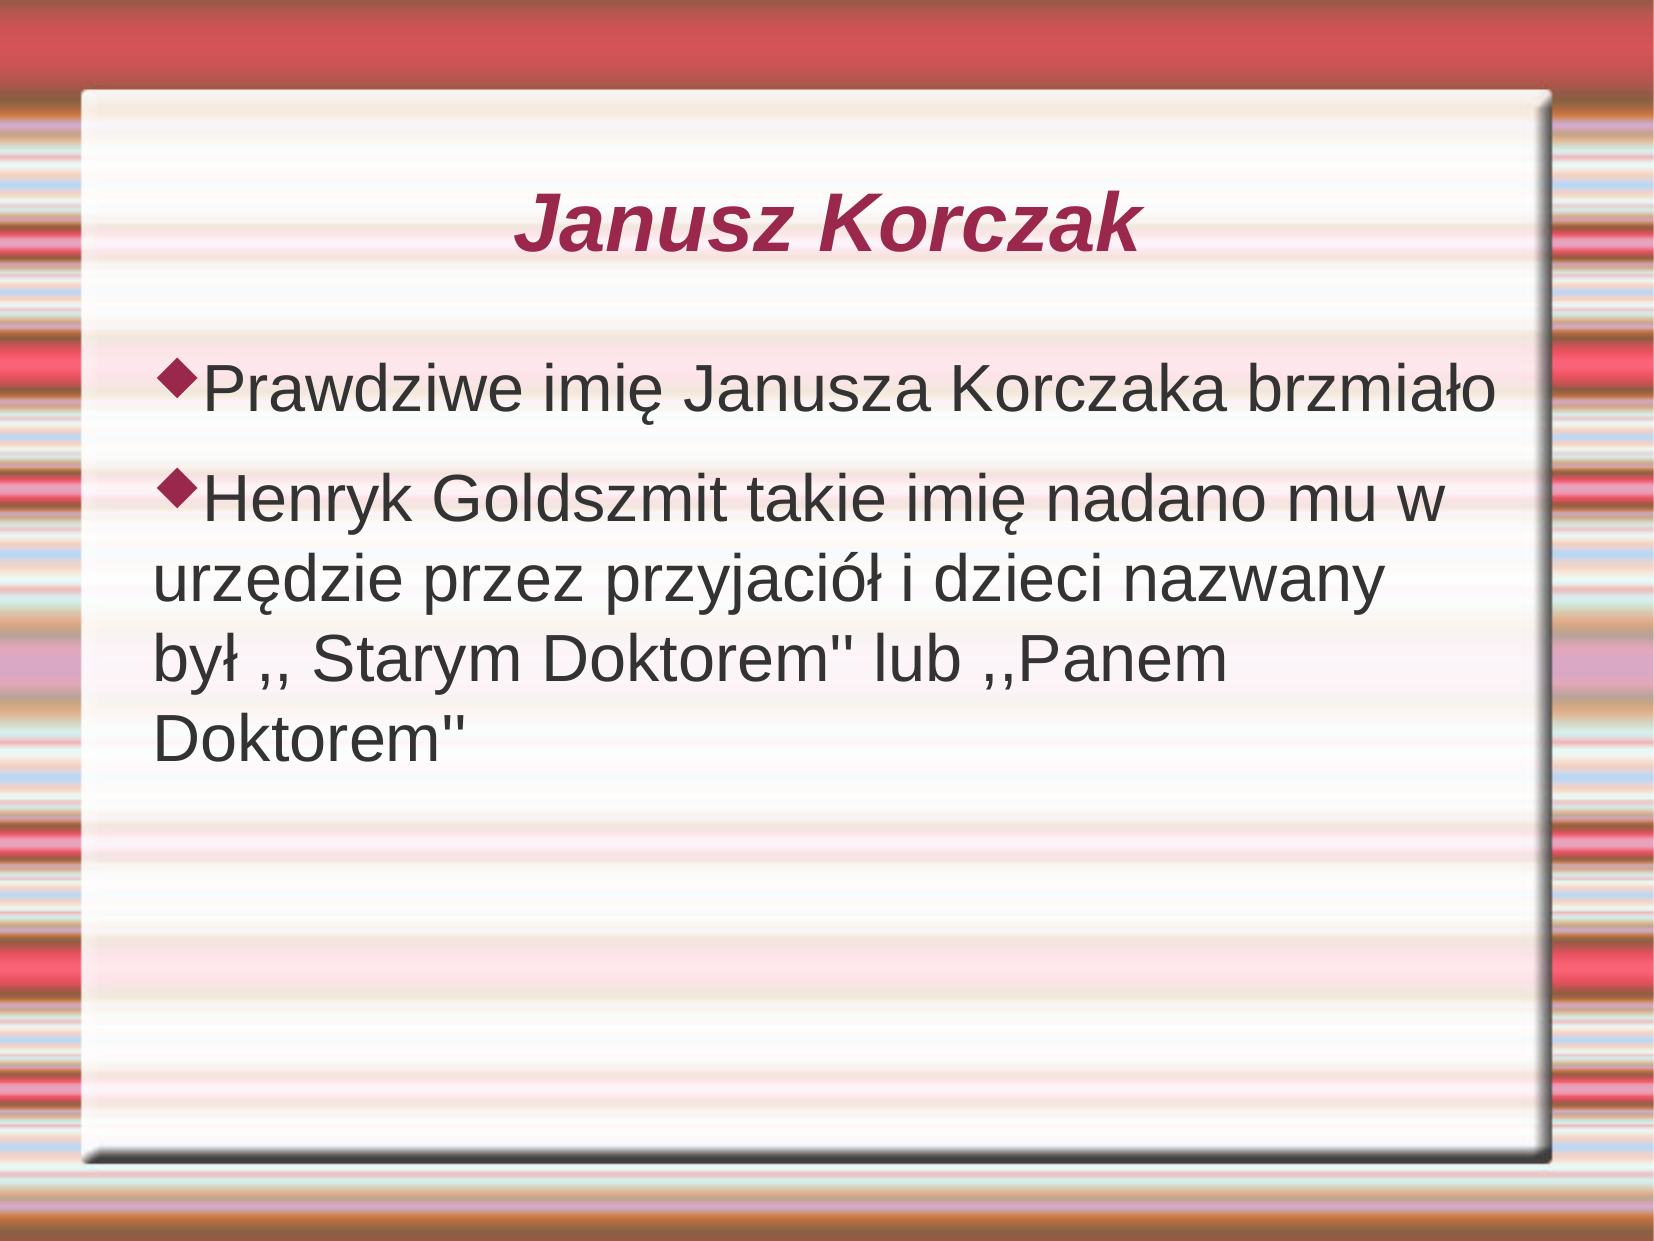

# Janusz Korczak
Prawdziwe imię Janusza Korczaka brzmiało
Henryk Goldszmit takie imię nadano mu w urzędzie przez przyjaciół i dzieci nazwany był ,, Starym Doktorem'' lub ,,Panem Doktorem''